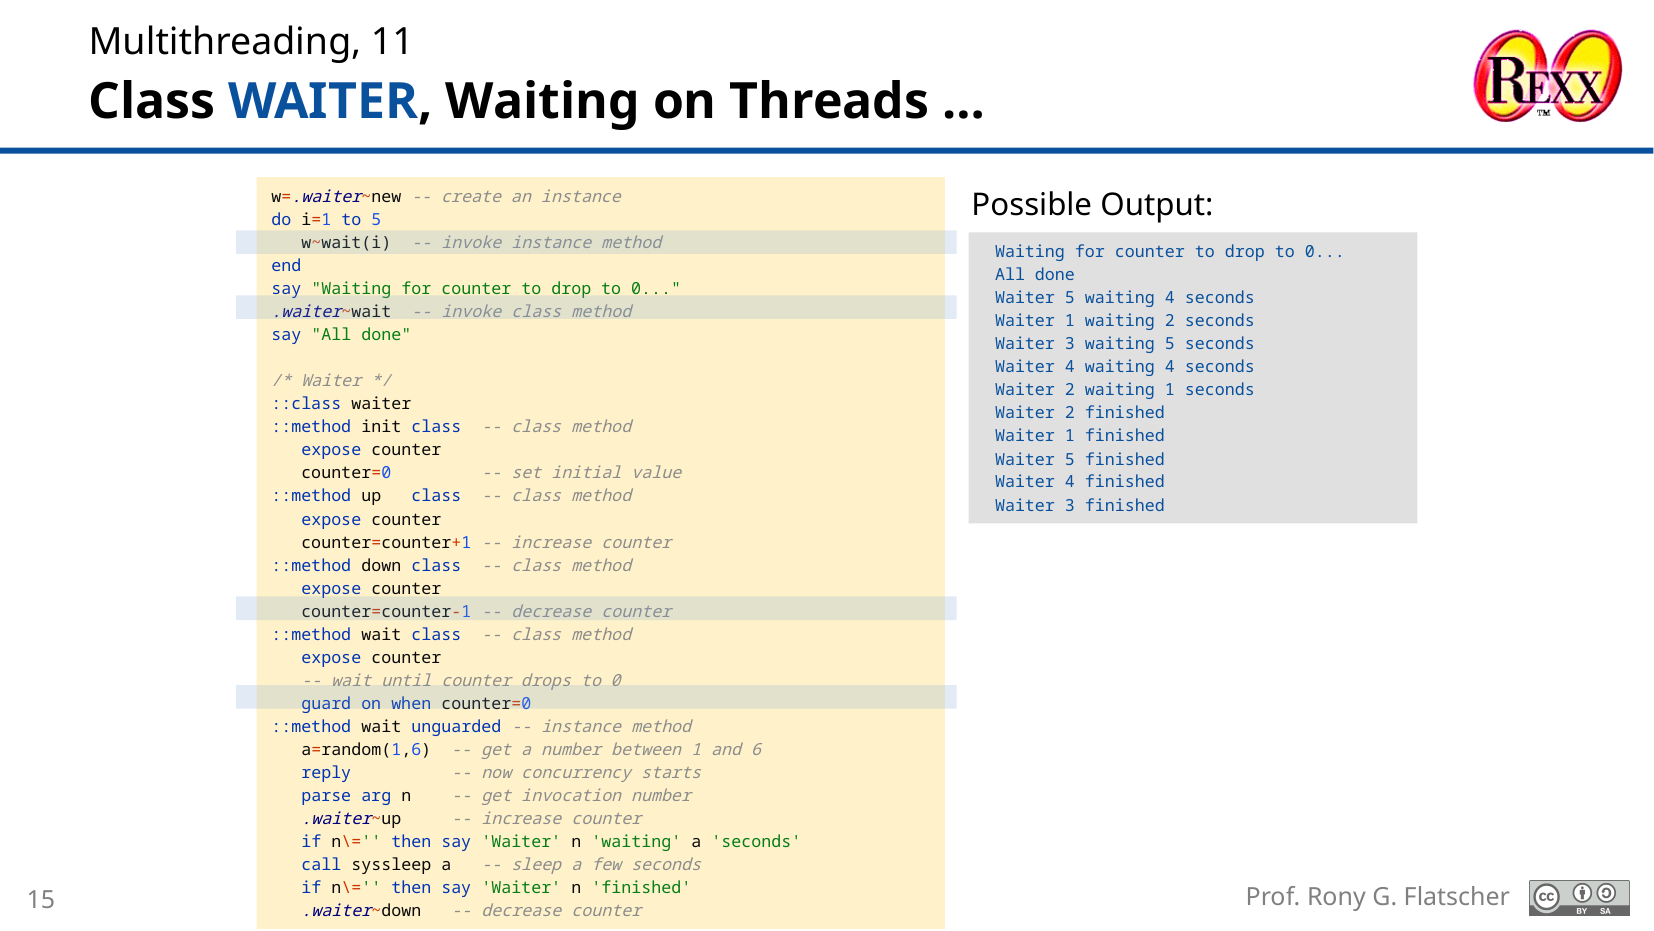

# Multithreading, 11 Class WAITER, Waiting on Threads …
Possible Output:
w=.waiter~new -- create an instance
do i=1 to 5
 w~wait(i) -- invoke instance method
end
say "Waiting for counter to drop to 0..."
.waiter~wait -- invoke class method
say "All done"
/* Waiter */
::class waiter
::method init class -- class method
 expose counter
 counter=0 -- set initial value
::method up class -- class method
 expose counter
 counter=counter+1 -- increase counter
::method down class -- class method
 expose counter
 counter=counter-1 -- decrease counter
::method wait class -- class method
 expose counter
 -- wait until counter drops to 0
 guard on when counter=0
::method wait unguarded -- instance method
 a=random(1,6) -- get a number between 1 and 6
 reply -- now concurrency starts
 parse arg n -- get invocation number
 .waiter~up -- increase counter
 if n\='' then say 'Waiter' n 'waiting' a 'seconds'
 call syssleep a -- sleep a few seconds
 if n\='' then say 'Waiter' n 'finished'
 .waiter~down -- decrease counter
Waiting for counter to drop to 0...
All done
Waiter 5 waiting 4 seconds
Waiter 1 waiting 2 seconds
Waiter 3 waiting 5 seconds
Waiter 4 waiting 4 seconds
Waiter 2 waiting 1 seconds
Waiter 2 finished
Waiter 1 finished
Waiter 5 finished
Waiter 4 finished
Waiter 3 finished